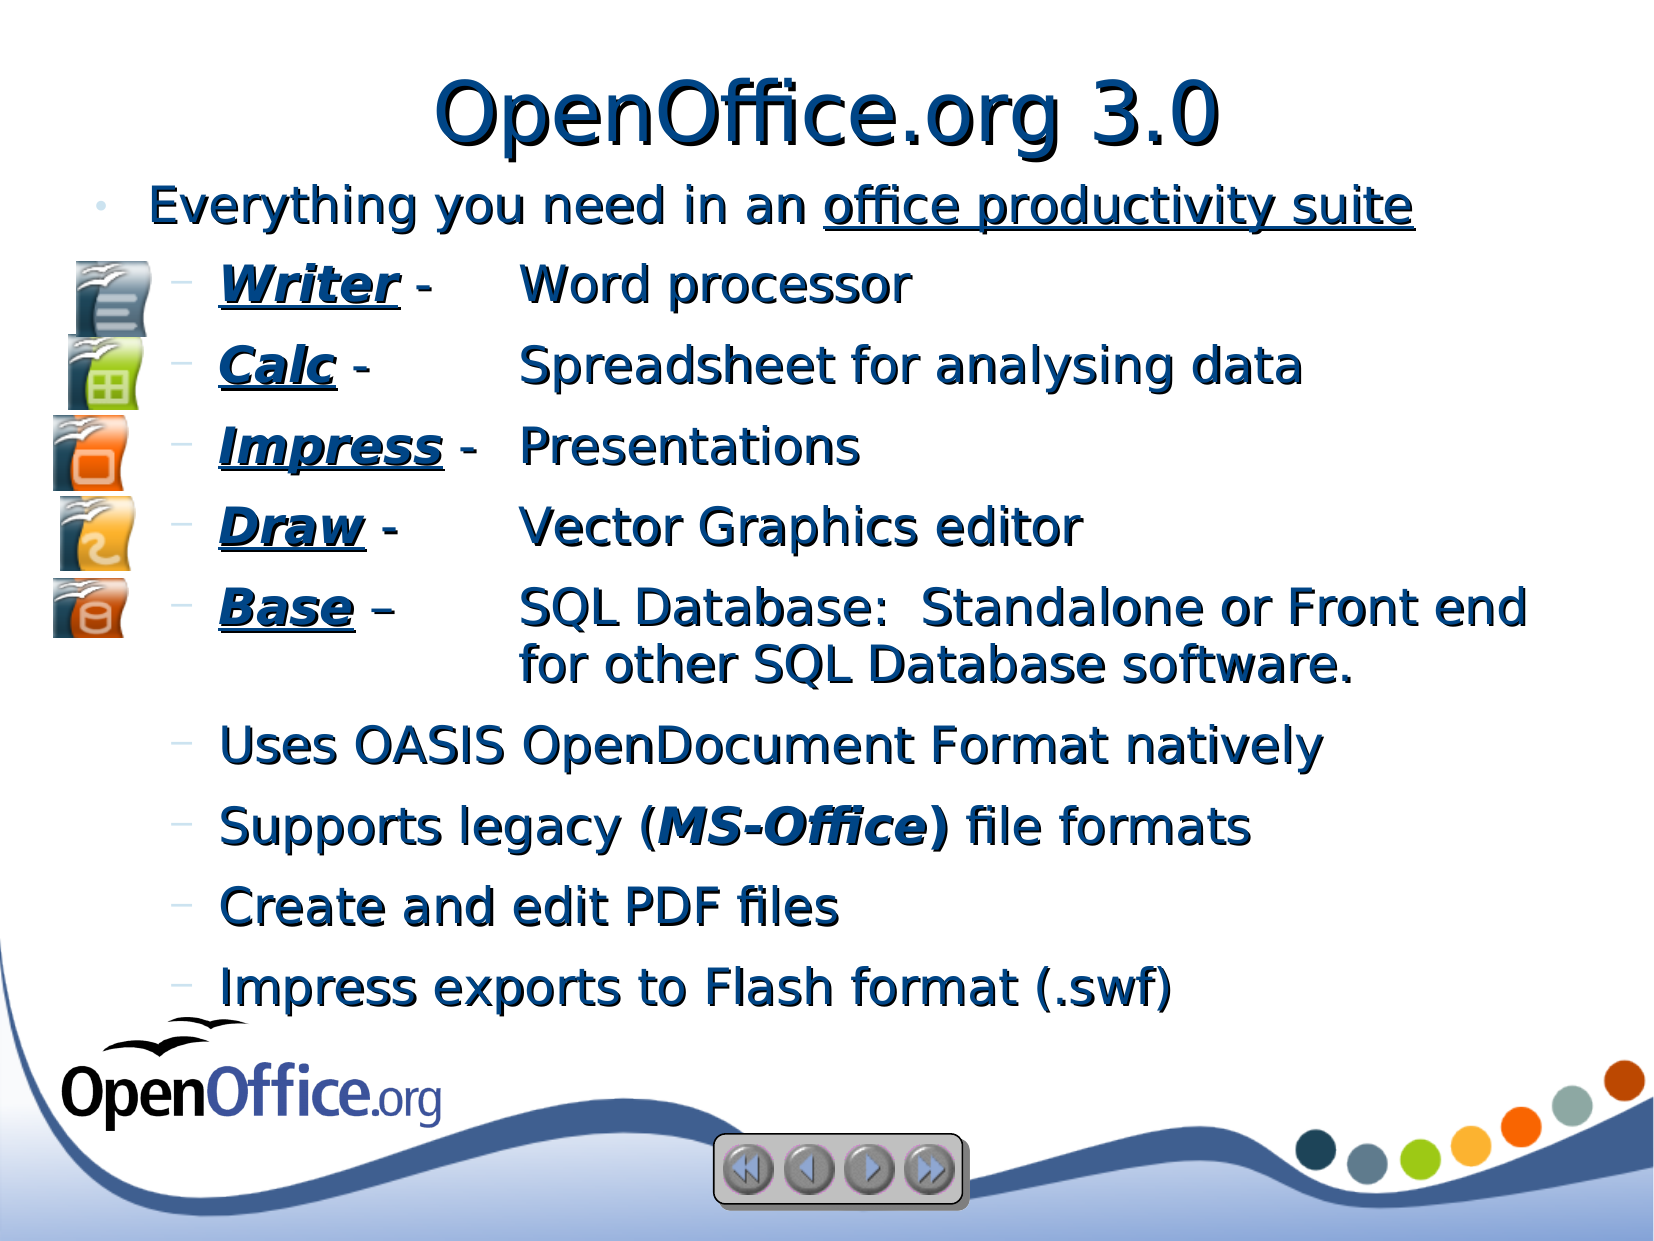

# OpenOffice.org 3.0
Everything you need in an office productivity suite
Writer - 	Word processor
Calc - 		Spreadsheet for analysing data
Impress - 	Presentations
Draw - 		Vector Graphics editor
Base – 		SQL Database: Standalone or Front end 						for other SQL Database software.
Uses OASIS OpenDocument Format natively
Supports legacy (MS-Office) file formats
Create and edit PDF files
Impress exports to Flash format (.swf)